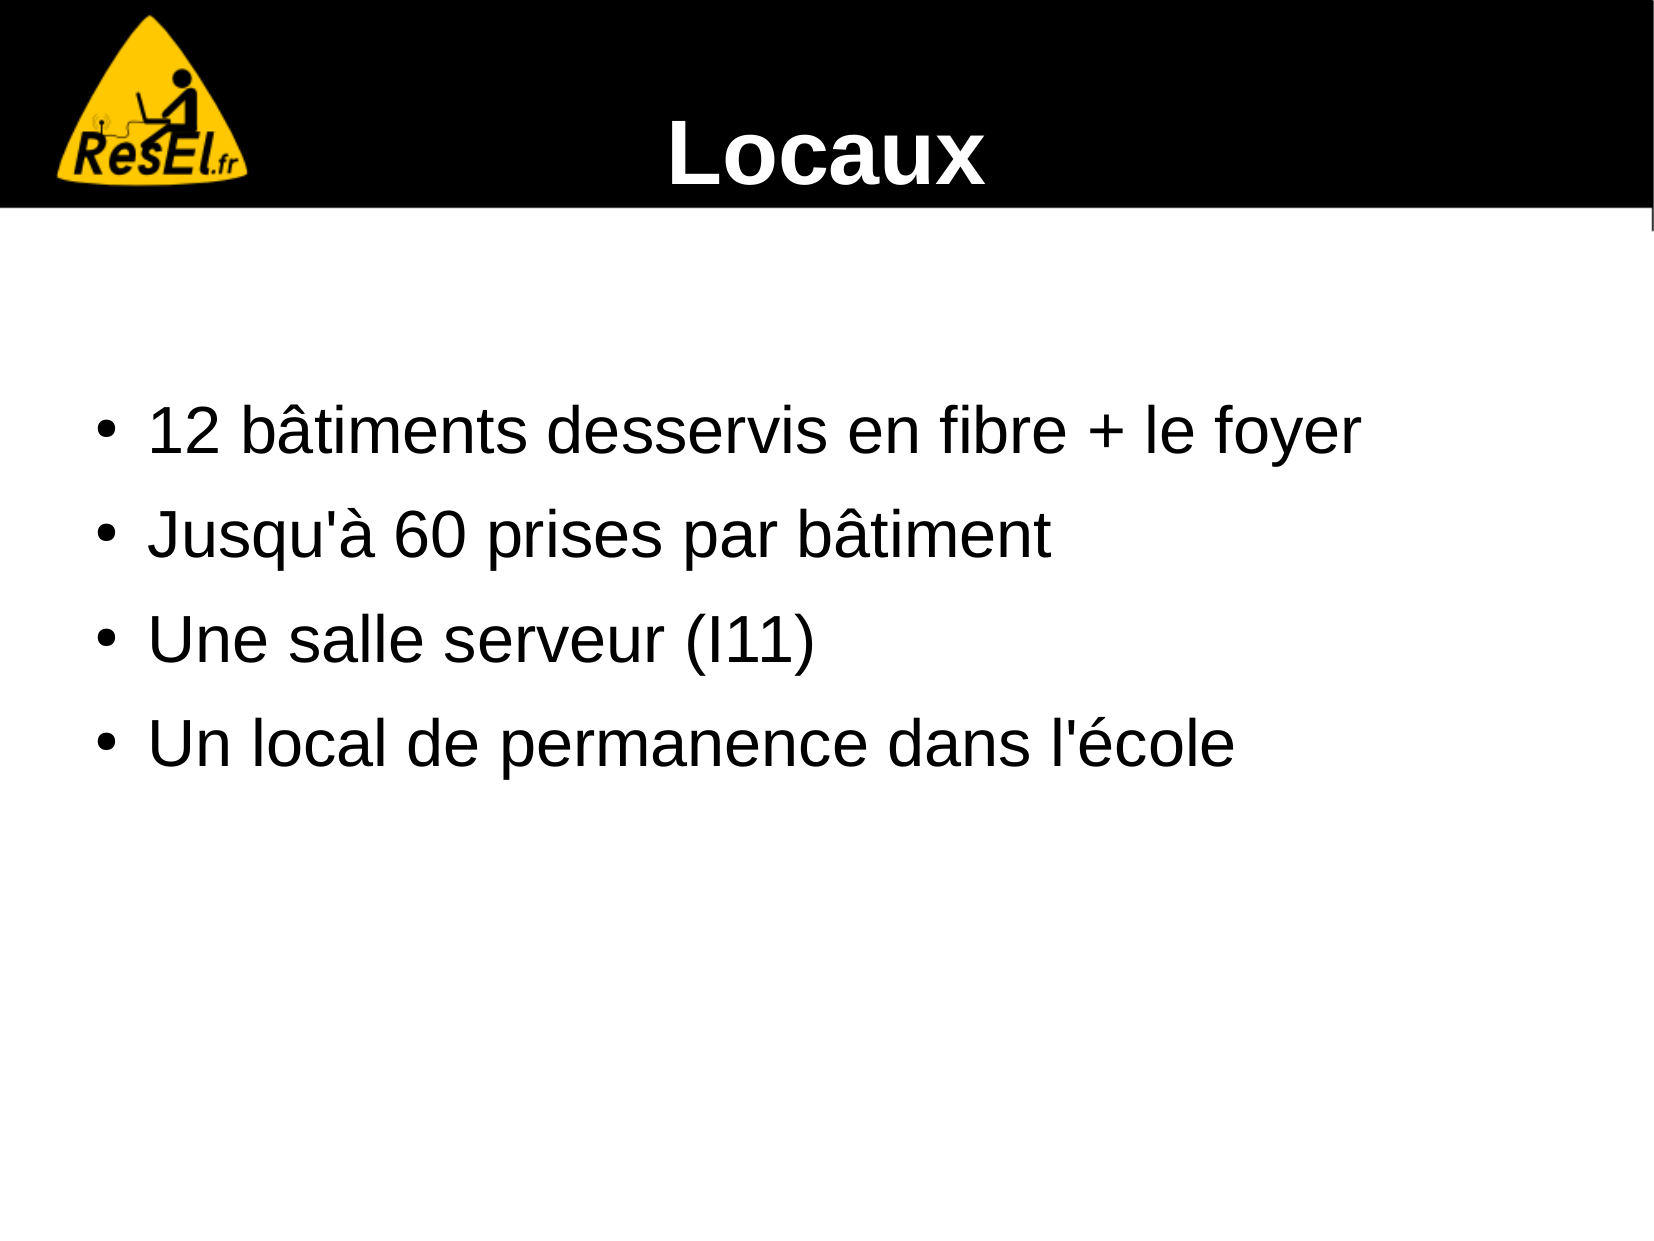

# Locaux
12 bâtiments desservis en fibre + le foyer
Jusqu'à 60 prises par bâtiment
Une salle serveur (I11)
Un local de permanence dans l'école